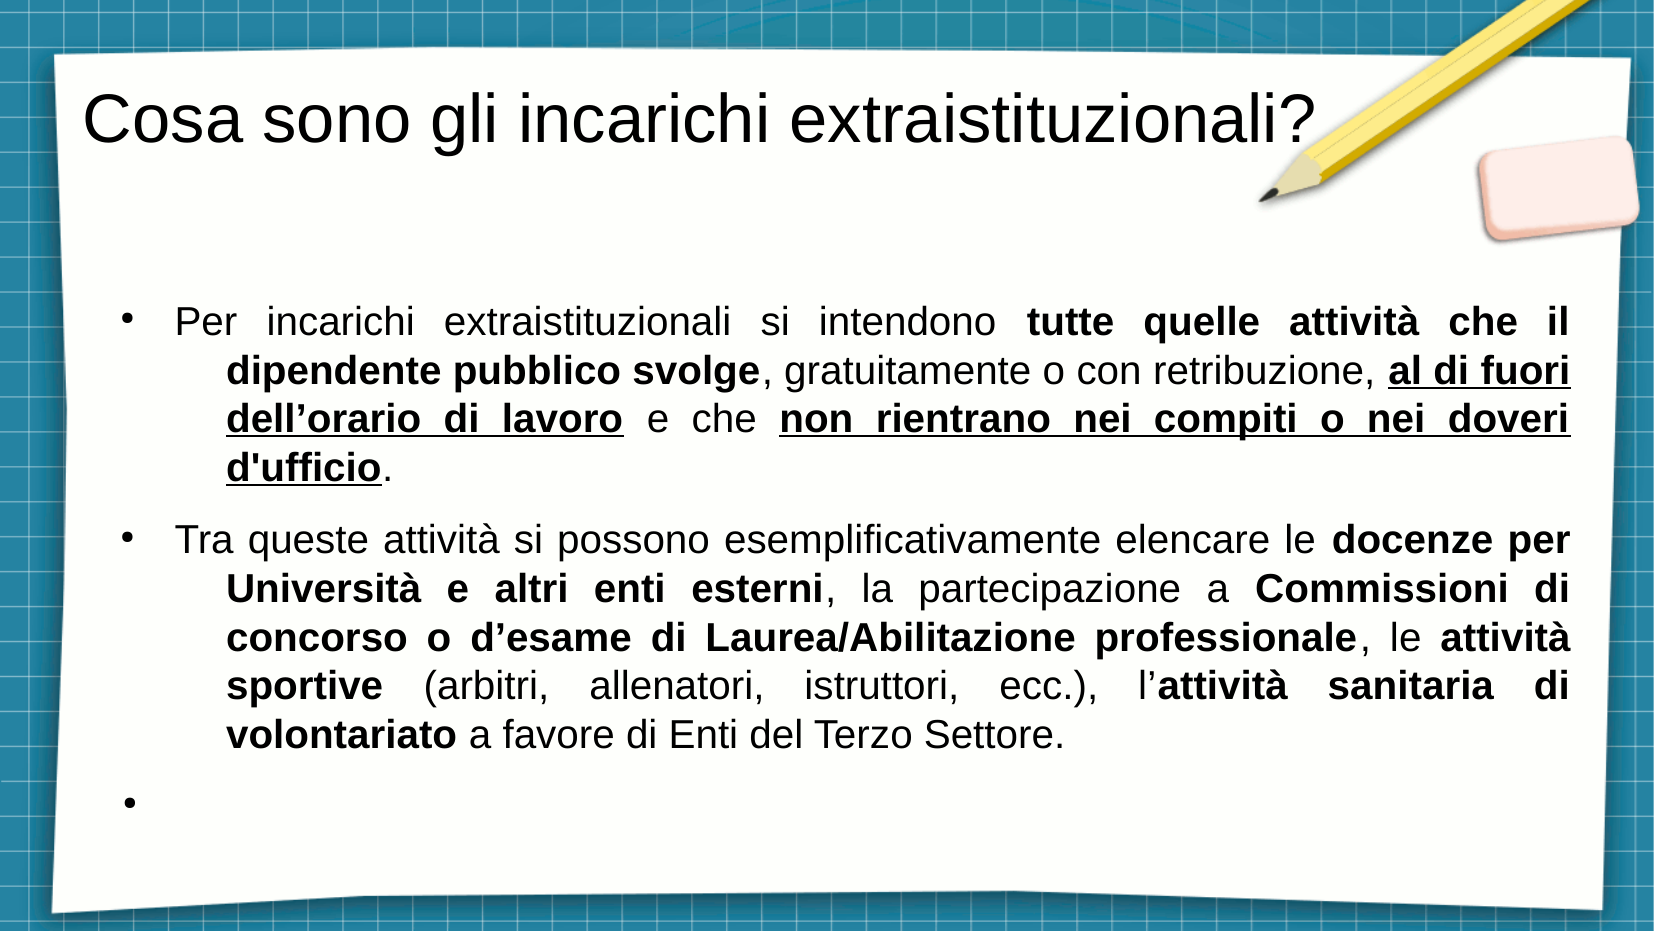

# Cosa sono gli incarichi extraistituzionali?
Per incarichi extraistituzionali si intendono tutte quelle attività che il dipendente pubblico svolge, gratuitamente o con retribuzione, al di fuori dell’orario di lavoro e che non rientrano nei compiti o nei doveri d'ufficio.
Tra queste attività si possono esemplificativamente elencare le docenze per Università e altri enti esterni, la partecipazione a Commissioni di concorso o d’esame di Laurea/Abilitazione professionale, le attività sportive (arbitri, allenatori, istruttori, ecc.), l’attività sanitaria di volontariato a favore di Enti del Terzo Settore.